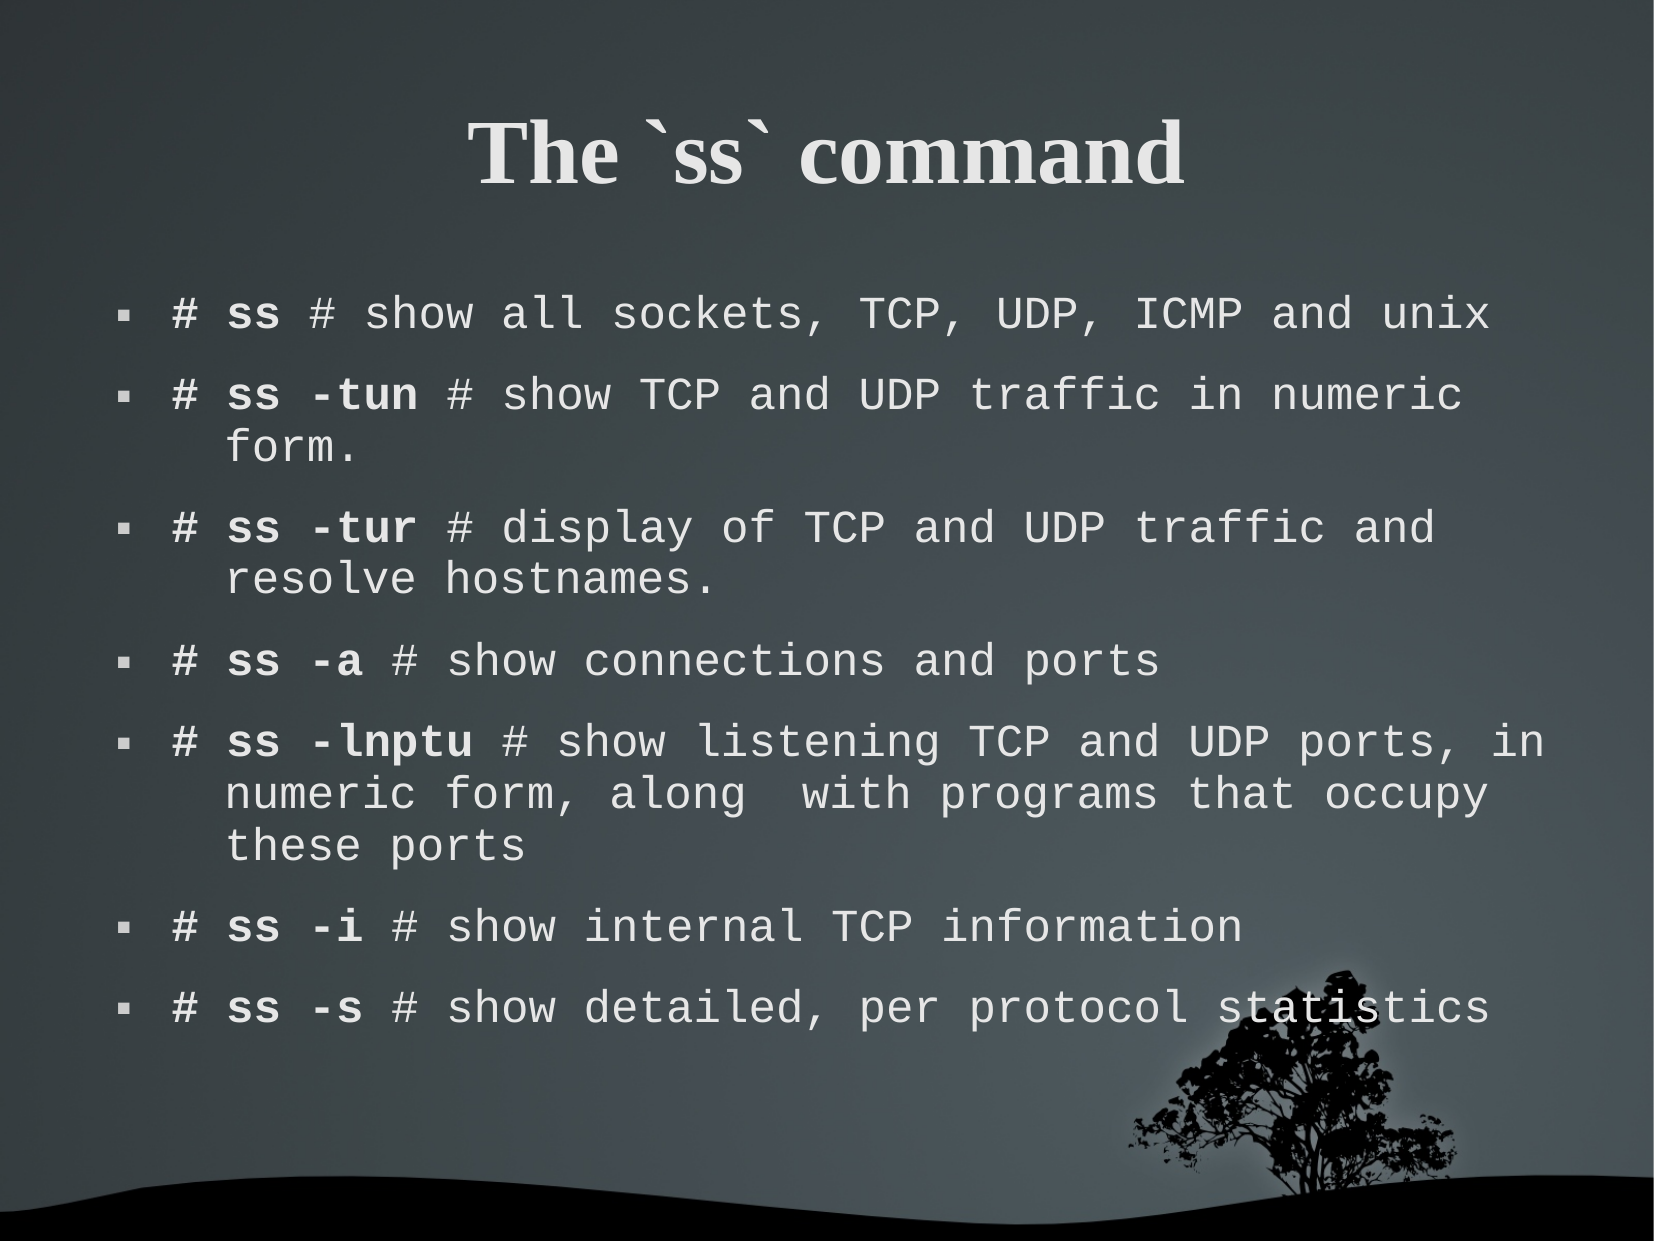

The `ss` command
# # ss # show all sockets, TCP, UDP, ICMP and unix
# ss -tun # show TCP and UDP traffic in numeric form.
# ss -tur # display of TCP and UDP traffic and resolve hostnames.
# ss -a # show connections and ports
# ss -lnptu # show listening TCP and UDP ports, in numeric form, along with programs that occupy these ports
# ss -i # show internal TCP information
# ss -s # show detailed, per protocol statistics